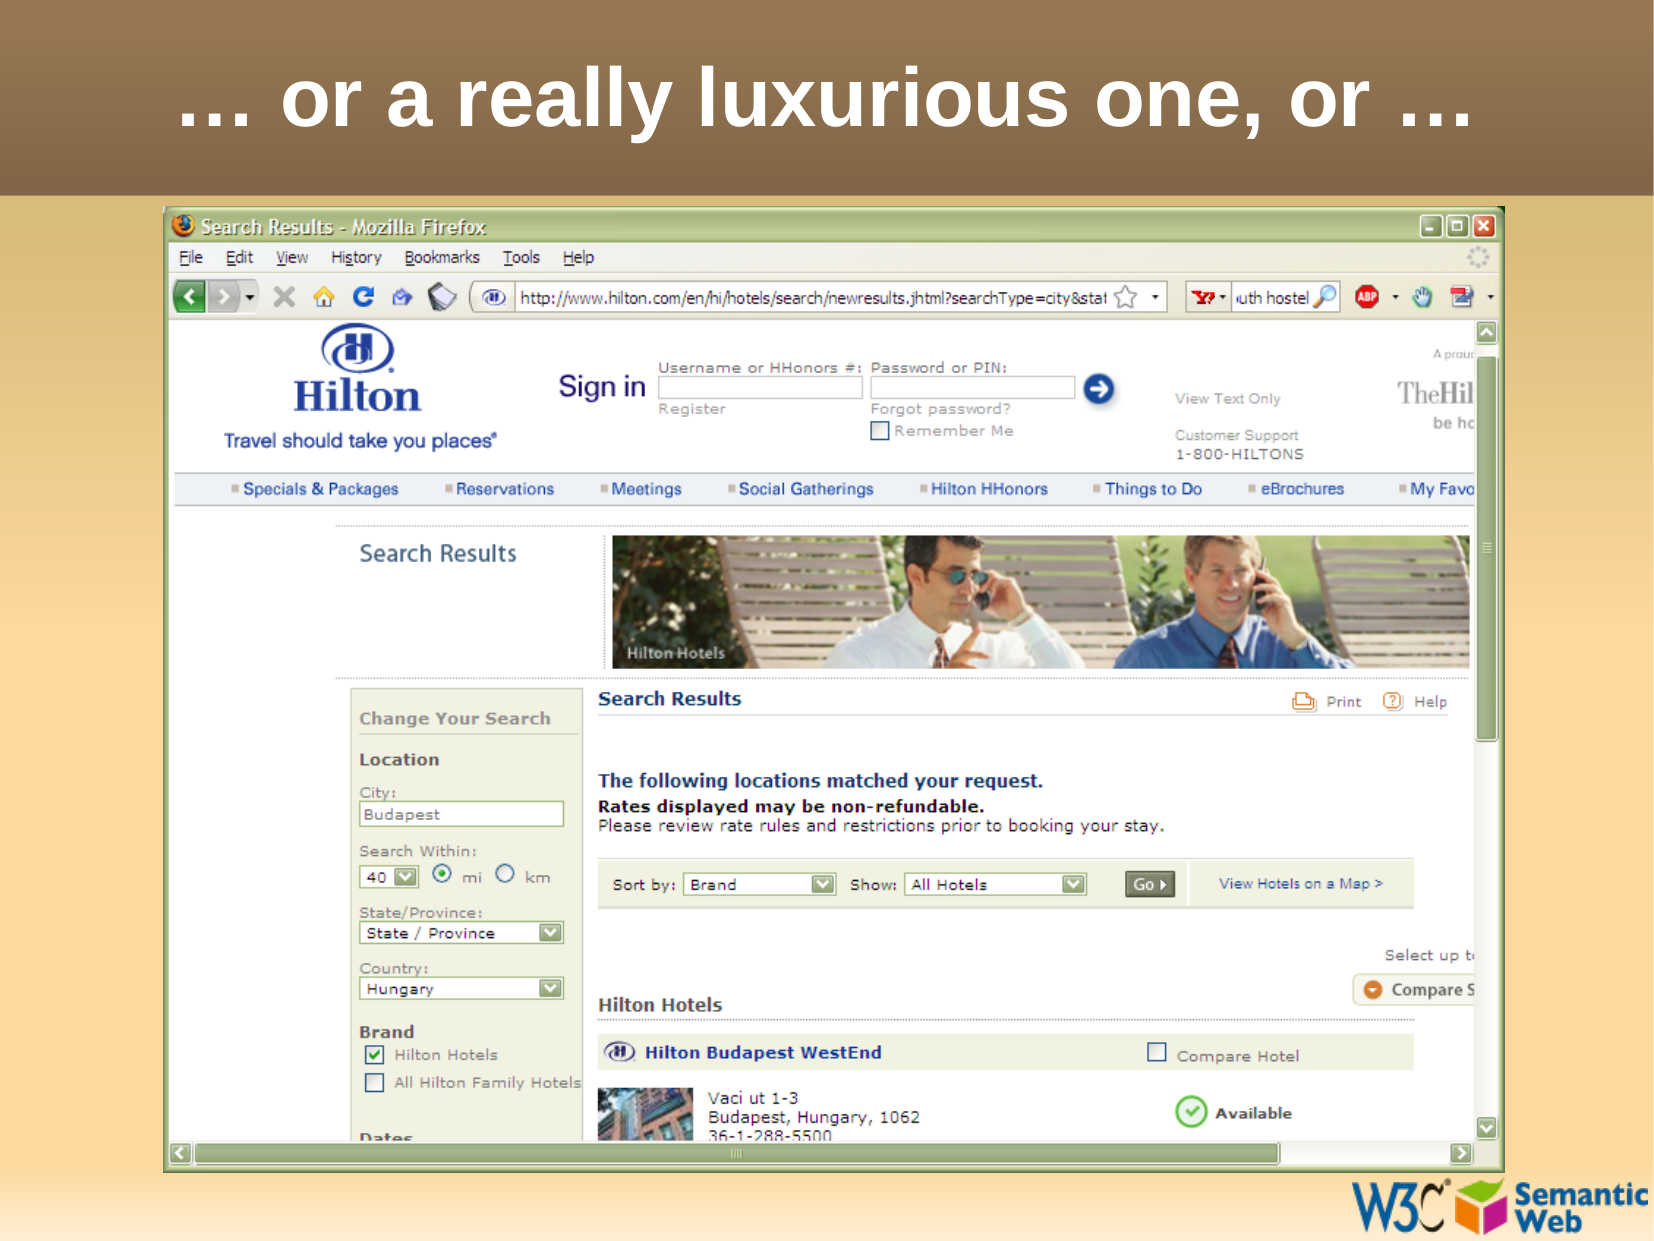

# … or a really luxurious one, or …